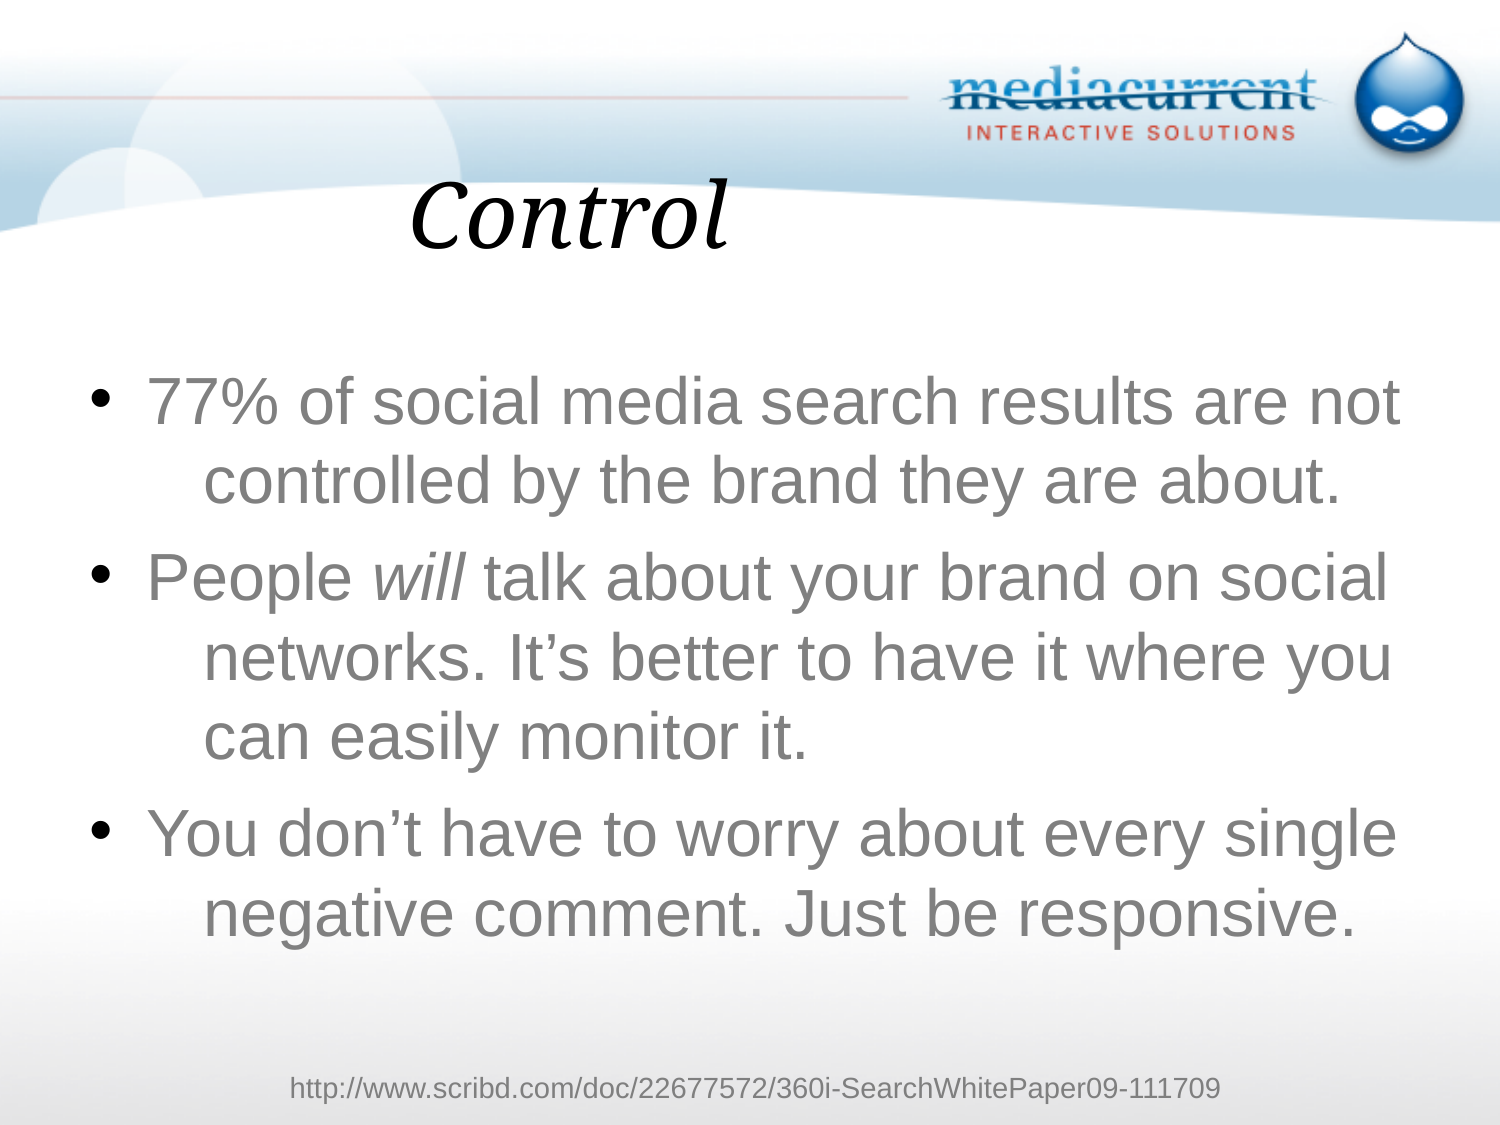

Control
77% of social media search results are not controlled by the brand they are about.
People will talk about your brand on social networks. It’s better to have it where you can easily monitor it.
You don’t have to worry about every single negative comment. Just be responsive.
http://www.scribd.com/doc/22677572/360i-SearchWhitePaper09-111709